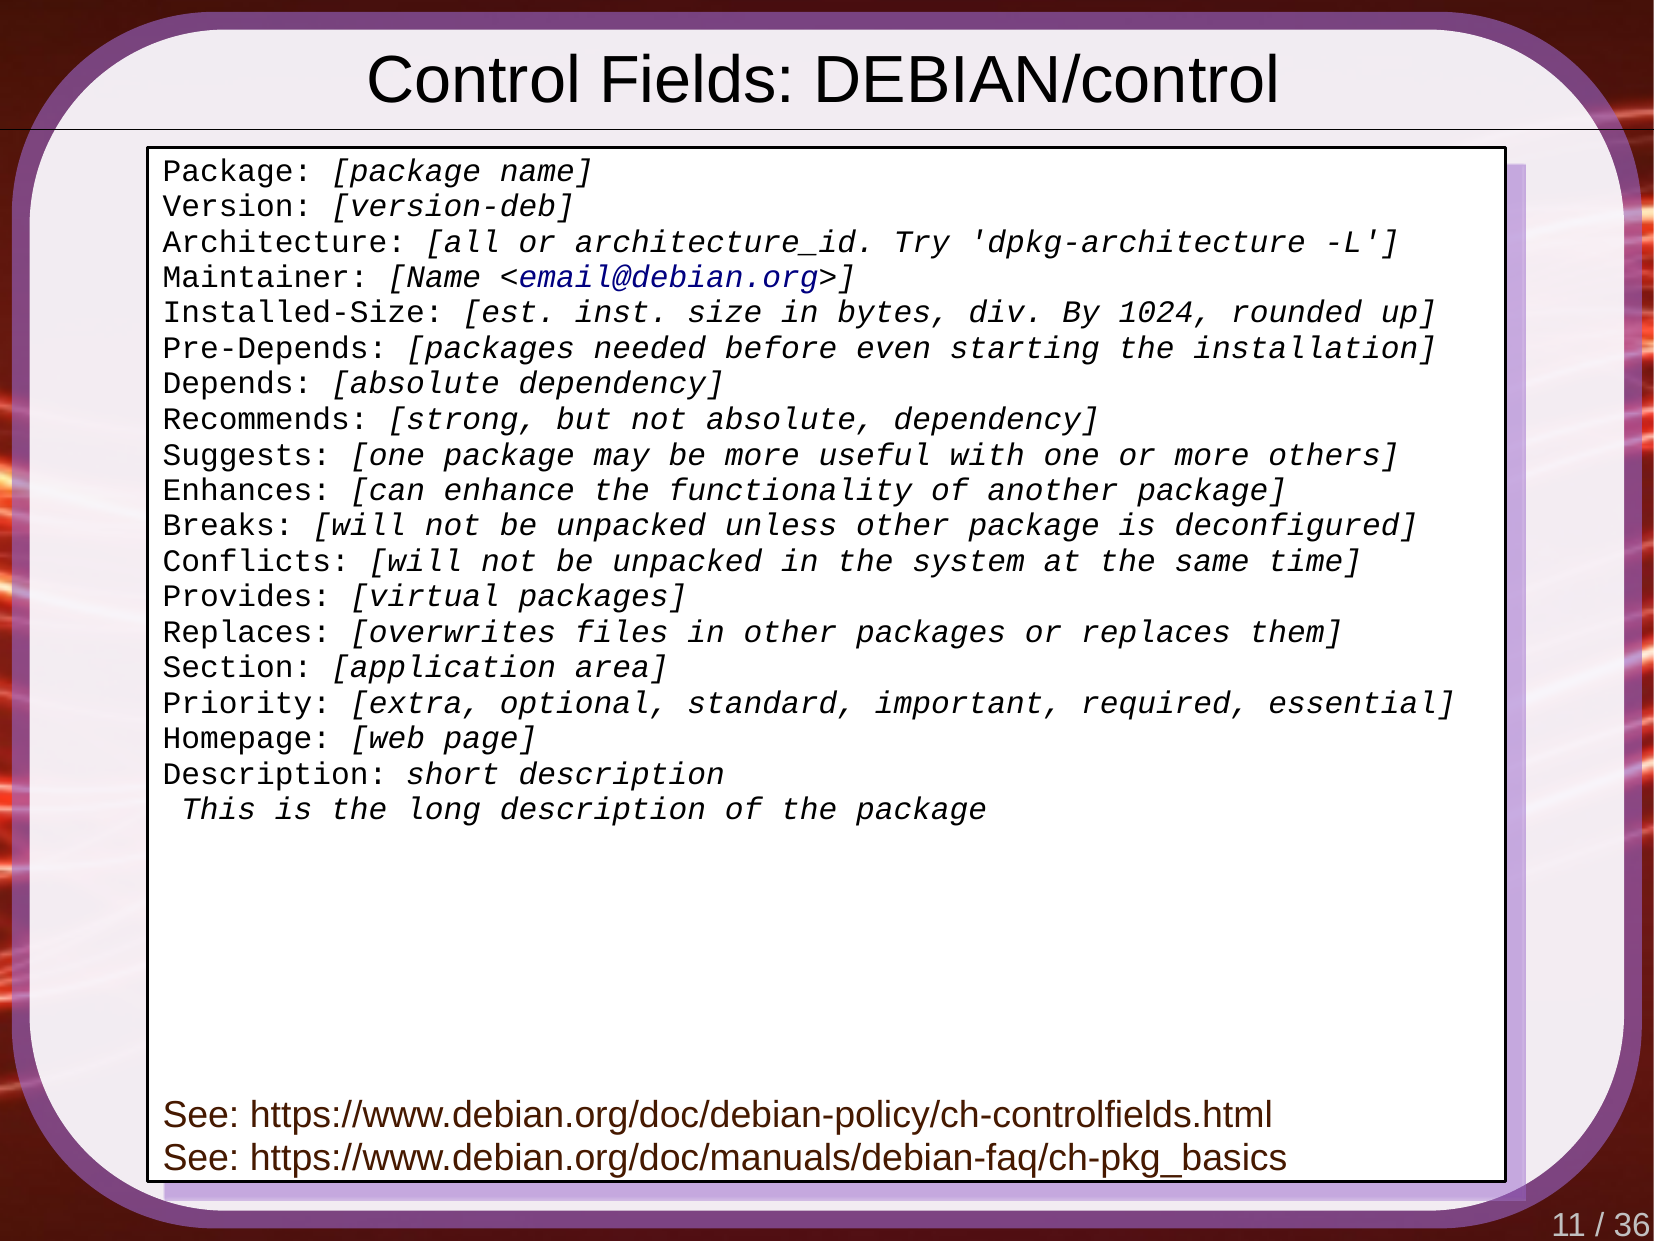

# Control Fields: DEBIAN/control
Package: [package name]
Version: [version-deb]
Architecture: [all or architecture_id. Try 'dpkg-architecture -L']
Maintainer: [Name <email@debian.org>]
Installed-Size: [est. inst. size in bytes, div. By 1024, rounded up]
Pre-Depends: [packages needed before even starting the installation]
Depends: [absolute dependency]
Recommends: [strong, but not absolute, dependency]
Suggests: [one package may be more useful with one or more others]
Enhances: [can enhance the functionality of another package]
Breaks: [will not be unpacked unless other package is deconfigured]
Conflicts: [will not be unpacked in the system at the same time]
Provides: [virtual packages]
Replaces: [overwrites files in other packages or replaces them]
Section: [application area]
Priority: [extra, optional, standard, important, required, essential]
Homepage: [web page]
Description: short description
 This is the long description of the package
See: https://www.debian.org/doc/debian-policy/ch-controlfields.html
See: https://www.debian.org/doc/manuals/debian-faq/ch-pkg_basics